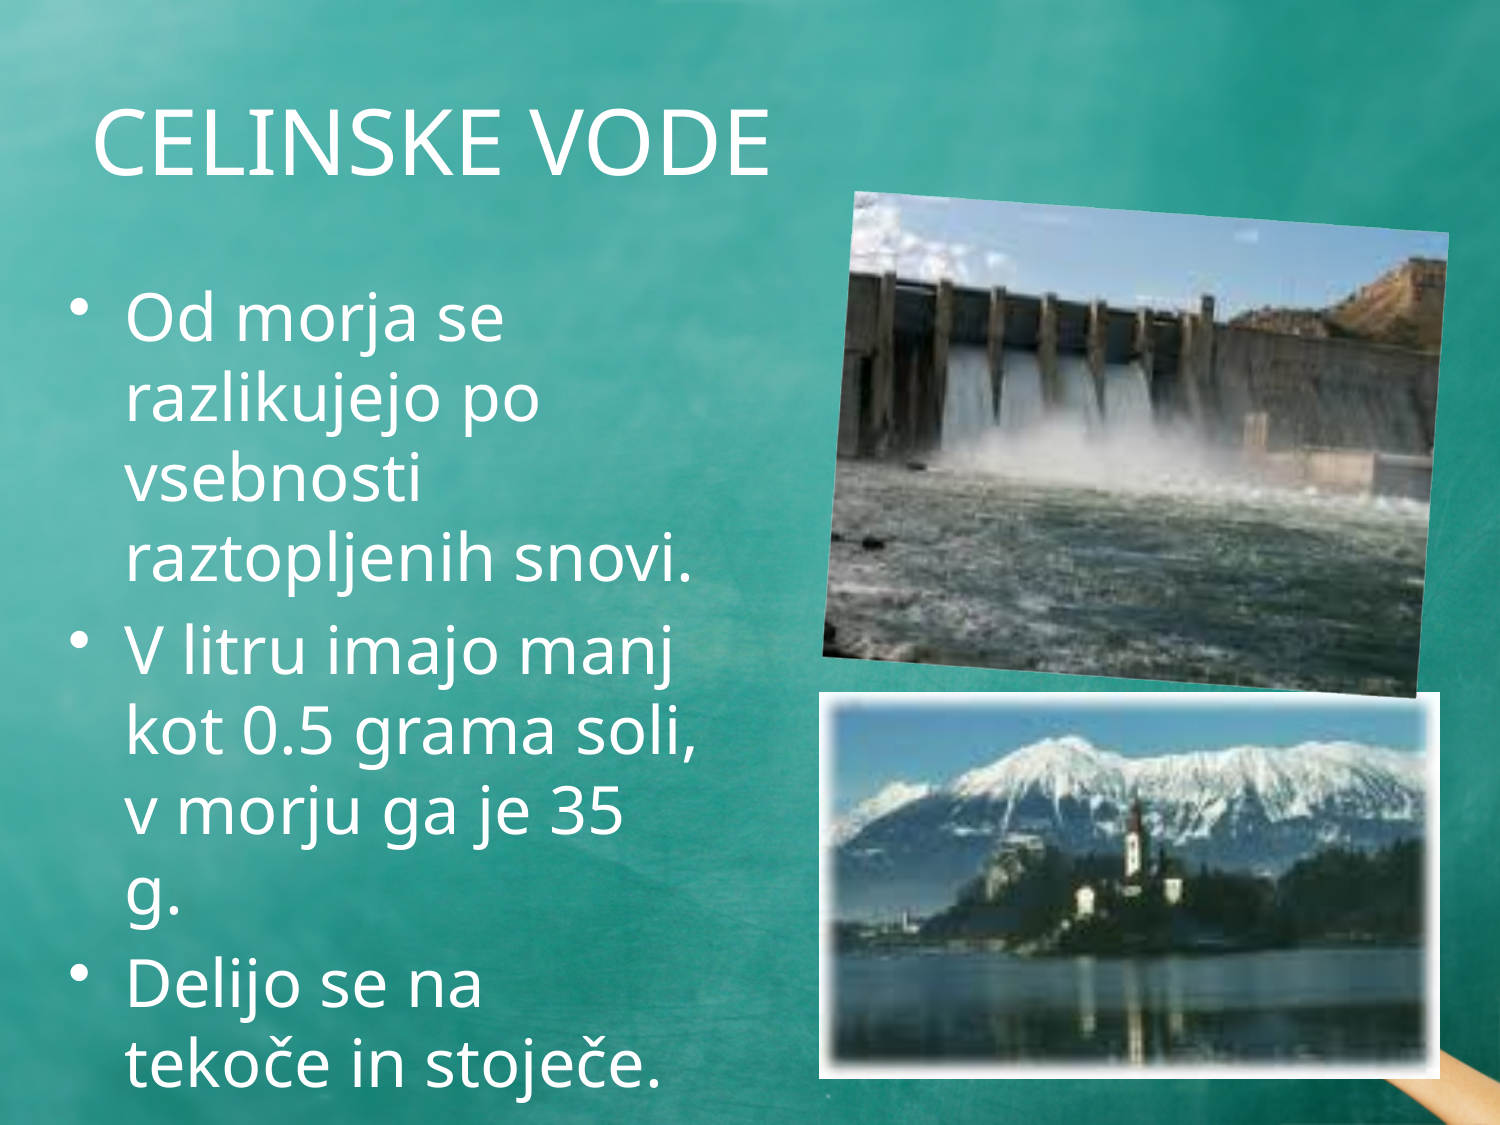

# CELINSKE VODE
Od morja se razlikujejo po vsebnosti raztopljenih snovi.
V litru imajo manj kot 0.5 grama soli, v morju ga je 35 g.
Delijo se na tekoče in stoječe.